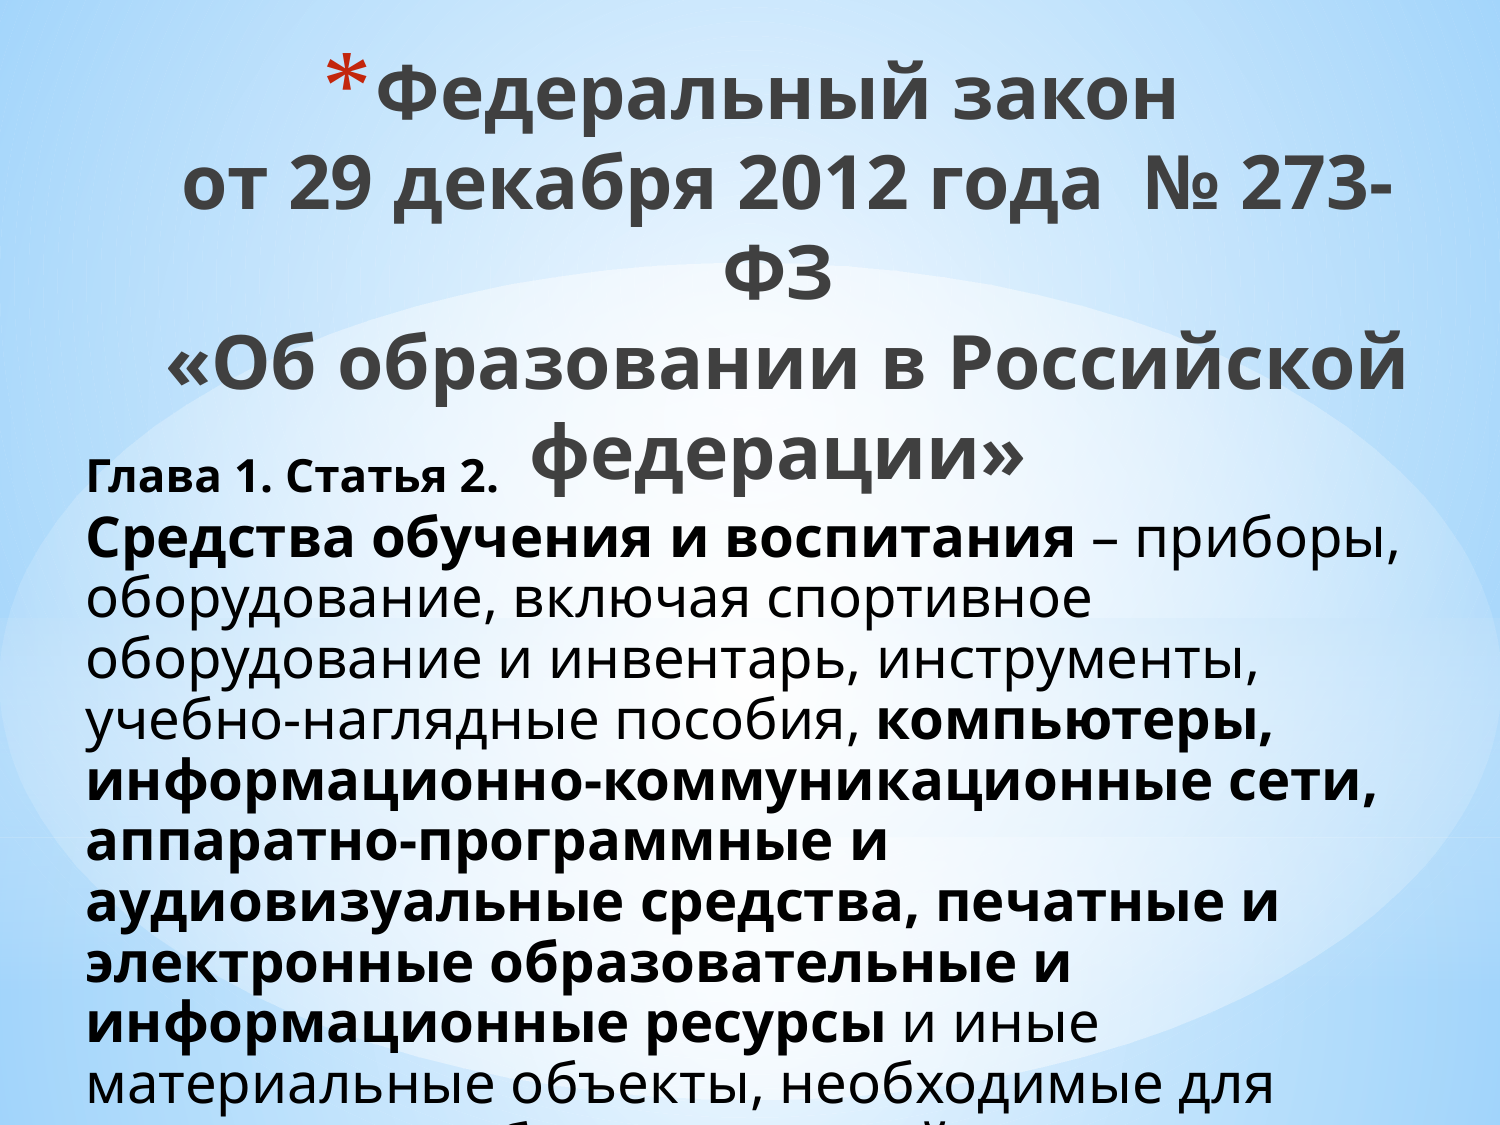

# Федеральный закон от 29 декабря 2012 года № 273-ФЗ «Об образовании в Российской федерации»
Глава 1. Статья 2.
Средства обучения и воспитания – приборы, оборудование, включая спортивное оборудование и инвентарь, инструменты, учебно-наглядные пособия, компьютеры, информационно-коммуникационные сети, аппаратно-программные и аудиовизуальные средства, печатные и электронные образовательные и информационные ресурсы и иные материальные объекты, необходимые для организации образовательной деятельности.